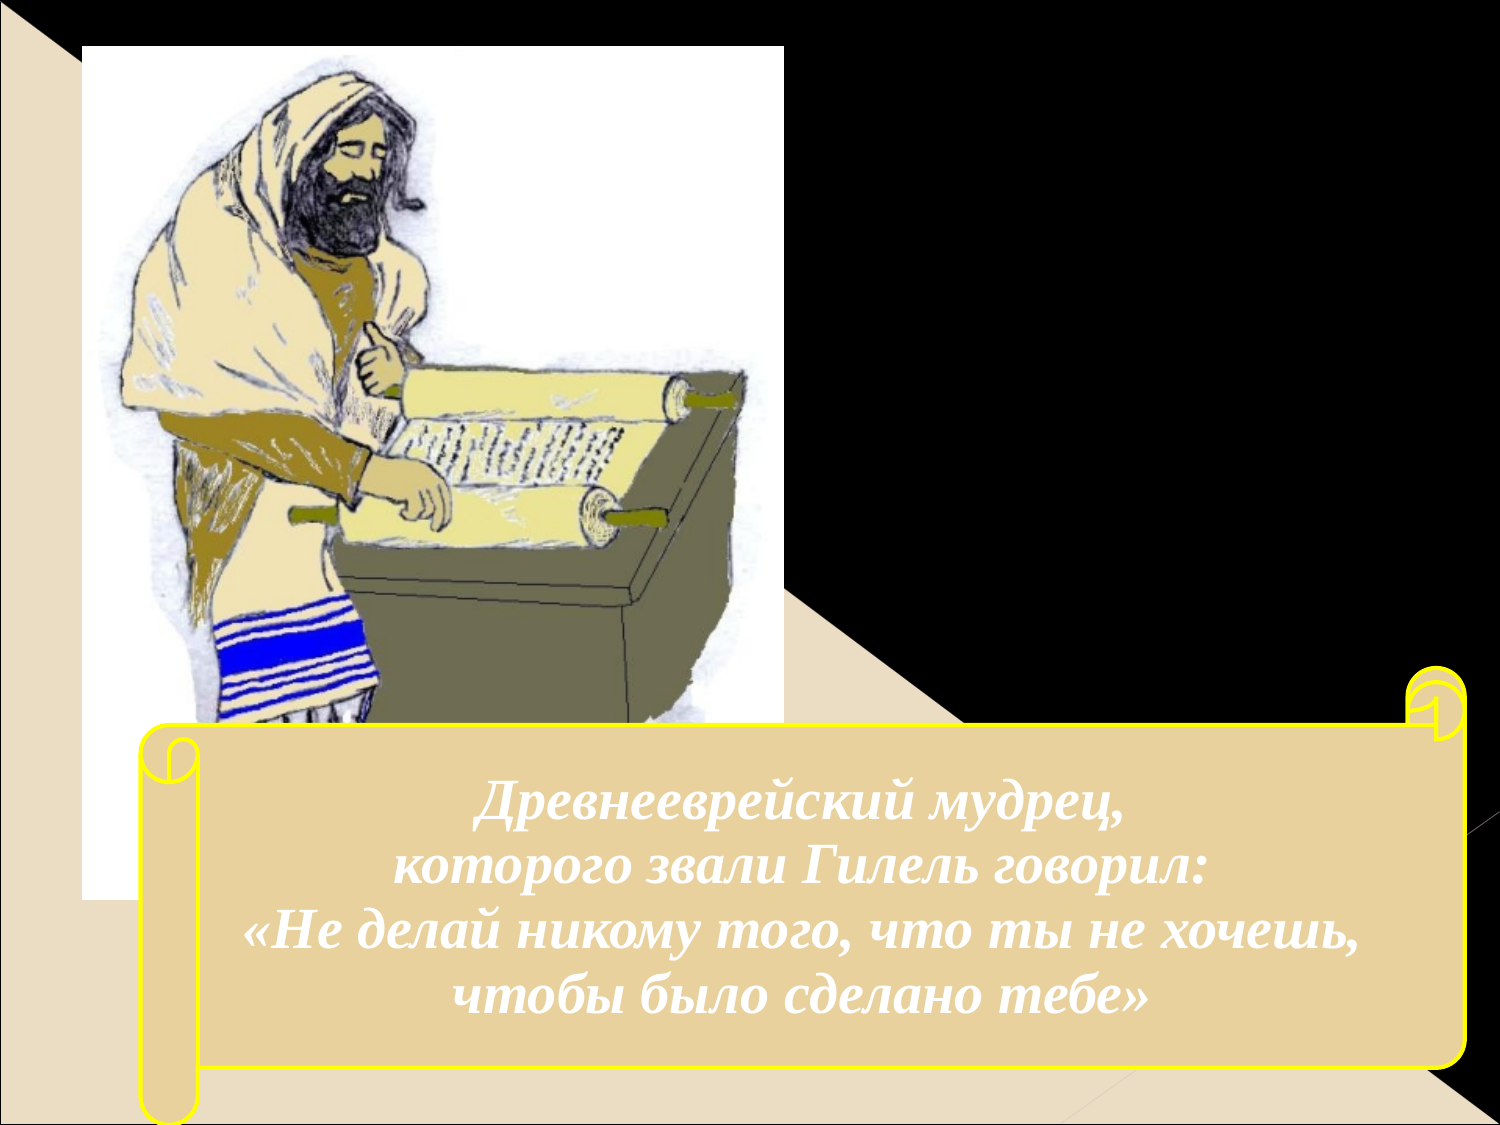

Древнееврейский мудрец,
которого звали Гилель говорил:
«Не делай никому того, что ты не хочешь, чтобы было сделано тебе»